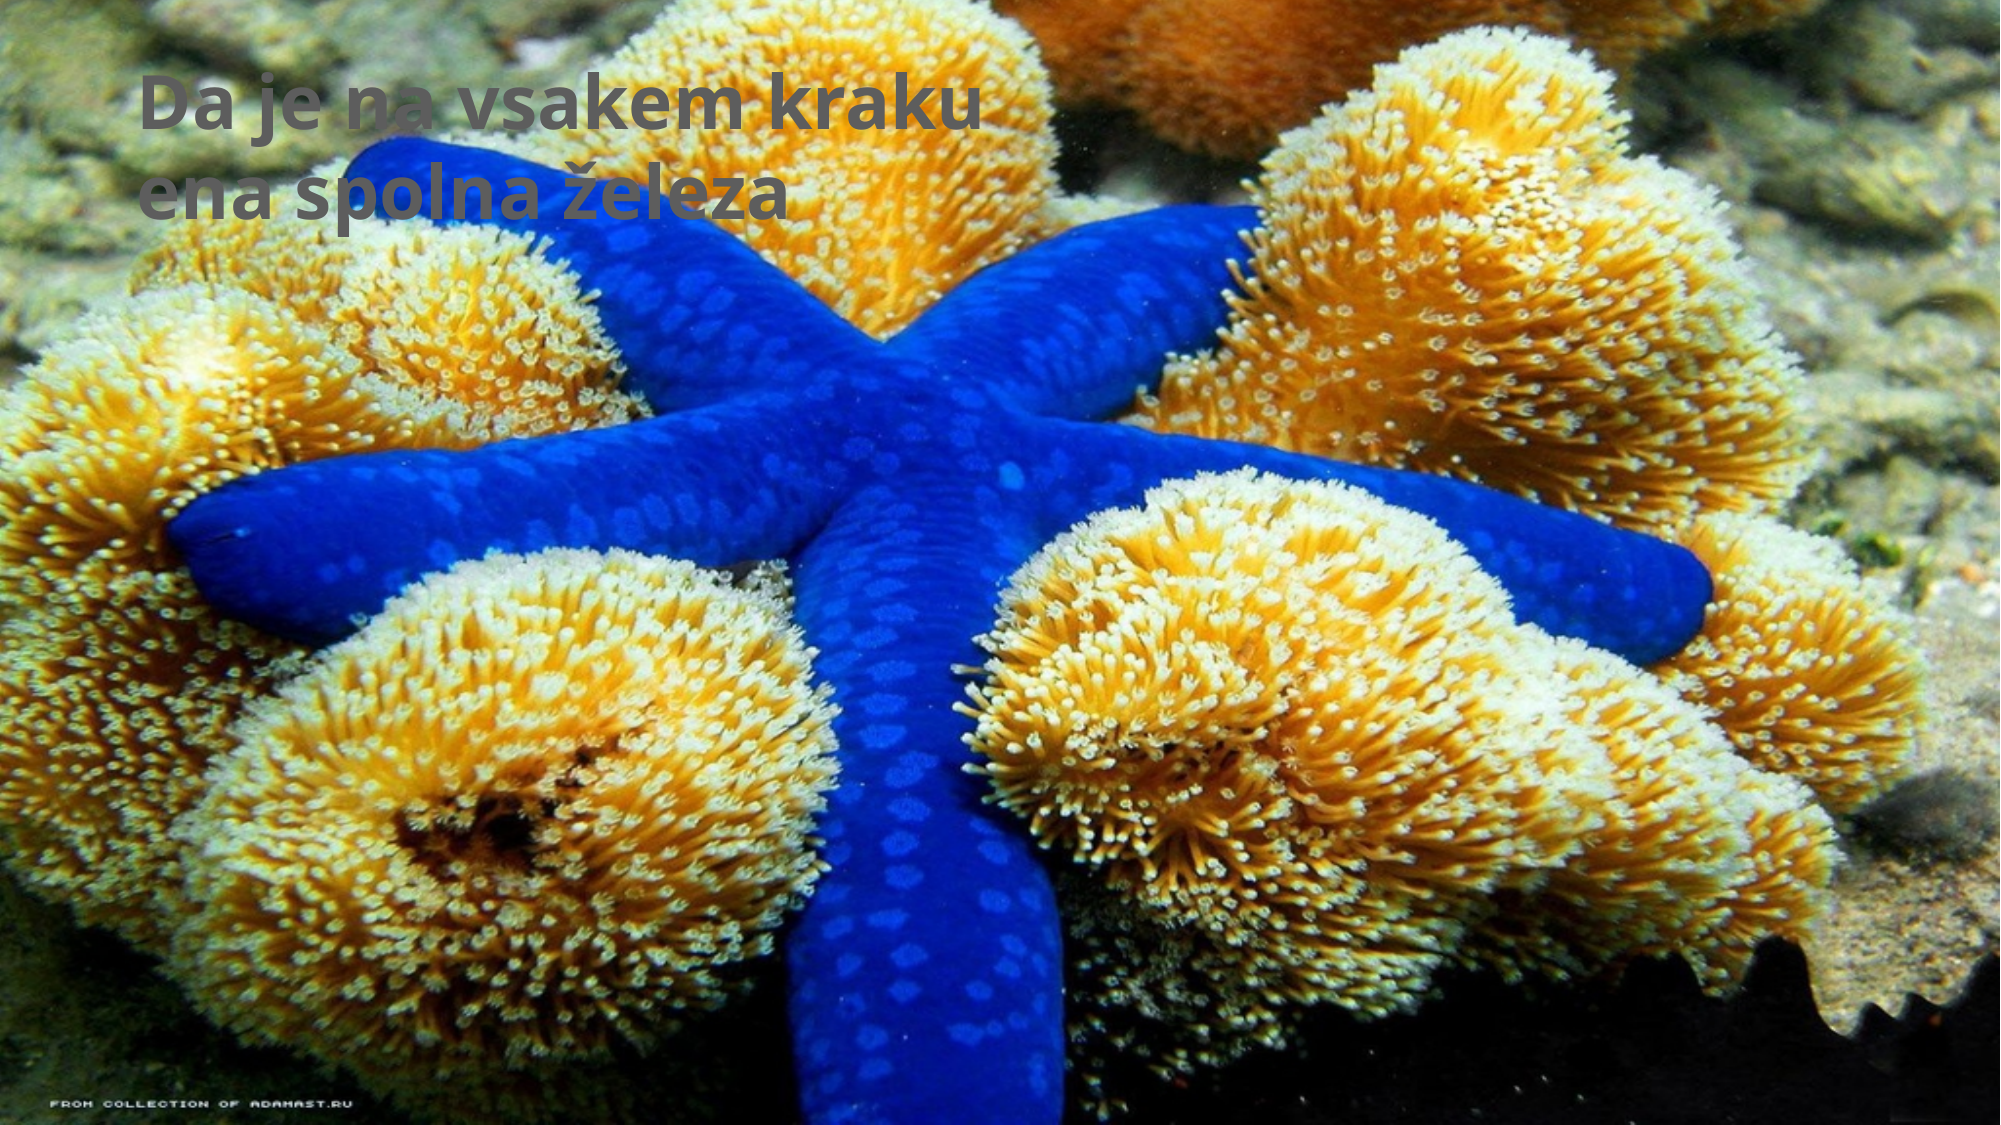

Da je na vsakem kraku ena spolna železa
#